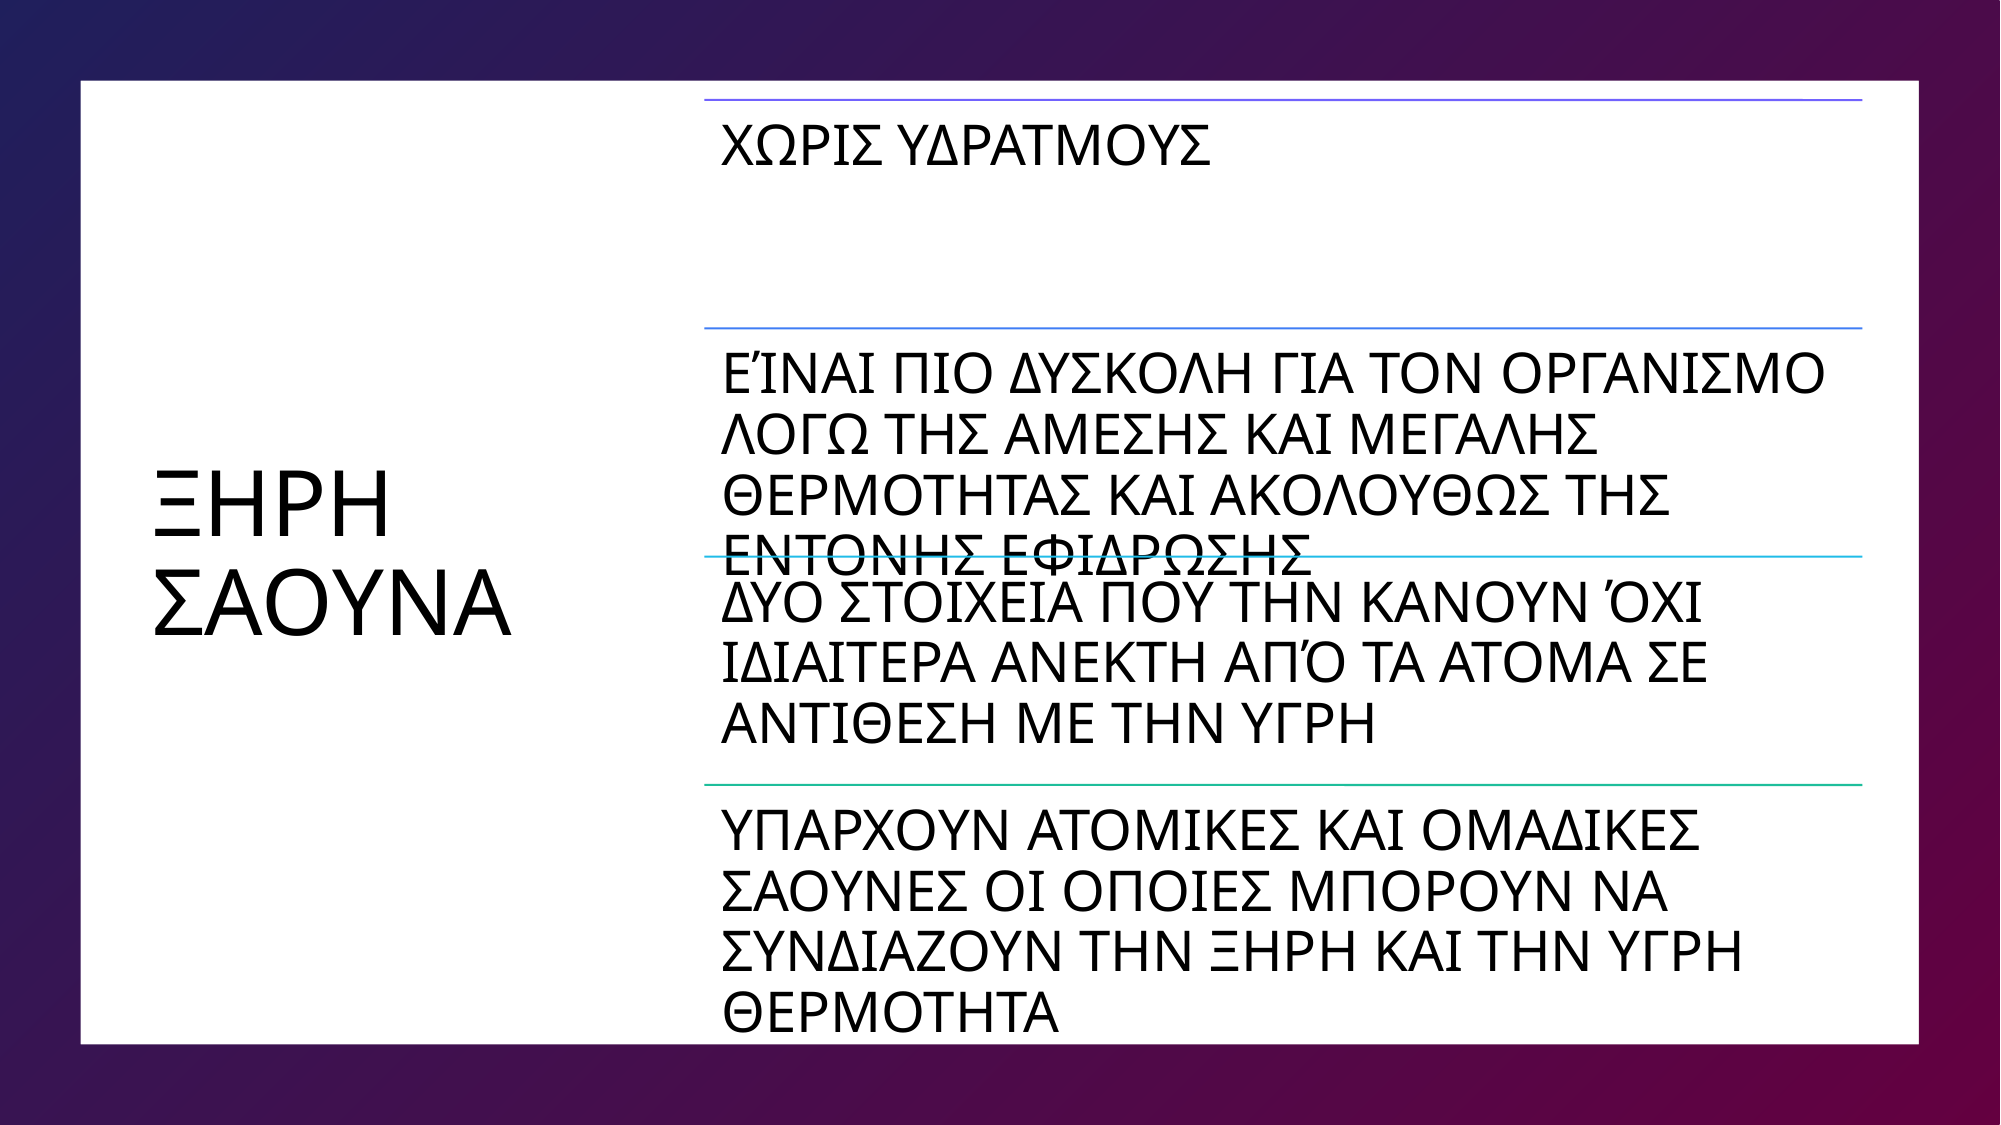

# ΞΗΡΗ ΣΑΟΥΝΑ
ΧΩΡΙΣ ΥΔΡΑΤΜΟΥΣ
ΕΊΝΑΙ ΠΙΟ ΔΥΣΚΟΛΗ ΓΙΑ ΤΟΝ ΟΡΓΑΝΙΣΜΟ ΛΟΓΩ ΤΗΣ ΑΜΕΣΗΣ ΚΑΙ ΜΕΓΑΛΗΣ ΘΕΡΜΟΤΗΤΑΣ ΚΑΙ ΑΚΟΛΟΥΘΩΣ ΤΗΣ ΕΝΤΟΝΗΣ ΕΦΙΔΡΩΣΗΣ
ΔΥΟ ΣΤΟΙΧΕΙΑ ΠΟΥ ΤΗΝ ΚΑΝΟΥΝ ΌΧΙ ΙΔΙΑΙΤΕΡΑ ΑΝΕΚΤΗ ΑΠΌ ΤΑ ΑΤΟΜΑ ΣΕ ΑΝΤΙΘΕΣΗ ΜΕ ΤΗΝ ΥΓΡΗ
ΥΠΑΡΧΟΥΝ ΑΤΟΜΙΚΕΣ ΚΑΙ ΟΜΑΔΙΚΕΣ ΣΑΟΥΝΕΣ ΟΙ ΟΠΟΙΕΣ ΜΠΟΡΟΥΝ ΝΑ ΣΥΝΔΙΑΖΟΥΝ ΤΗΝ ΞΗΡΗ ΚΑΙ ΤΗΝ ΥΓΡΗ ΘΕΡΜΟΤΗΤΑ